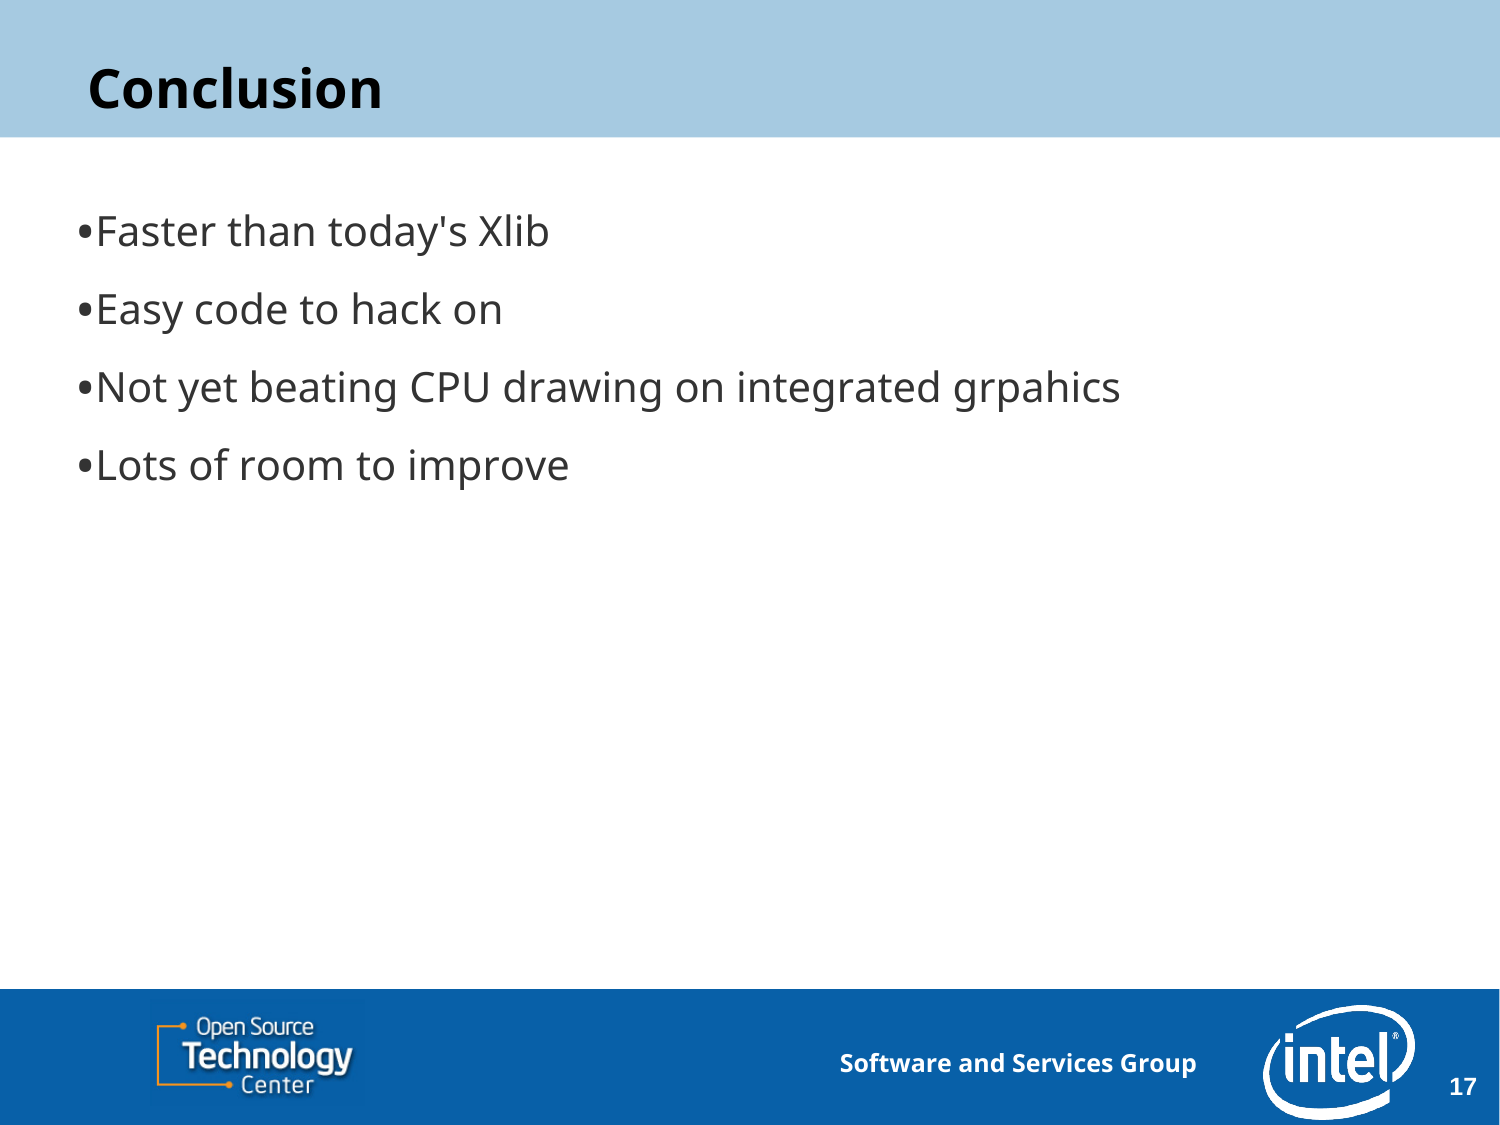

# Conclusion
Faster than today's Xlib
Easy code to hack on
Not yet beating CPU drawing on integrated grpahics
Lots of room to improve